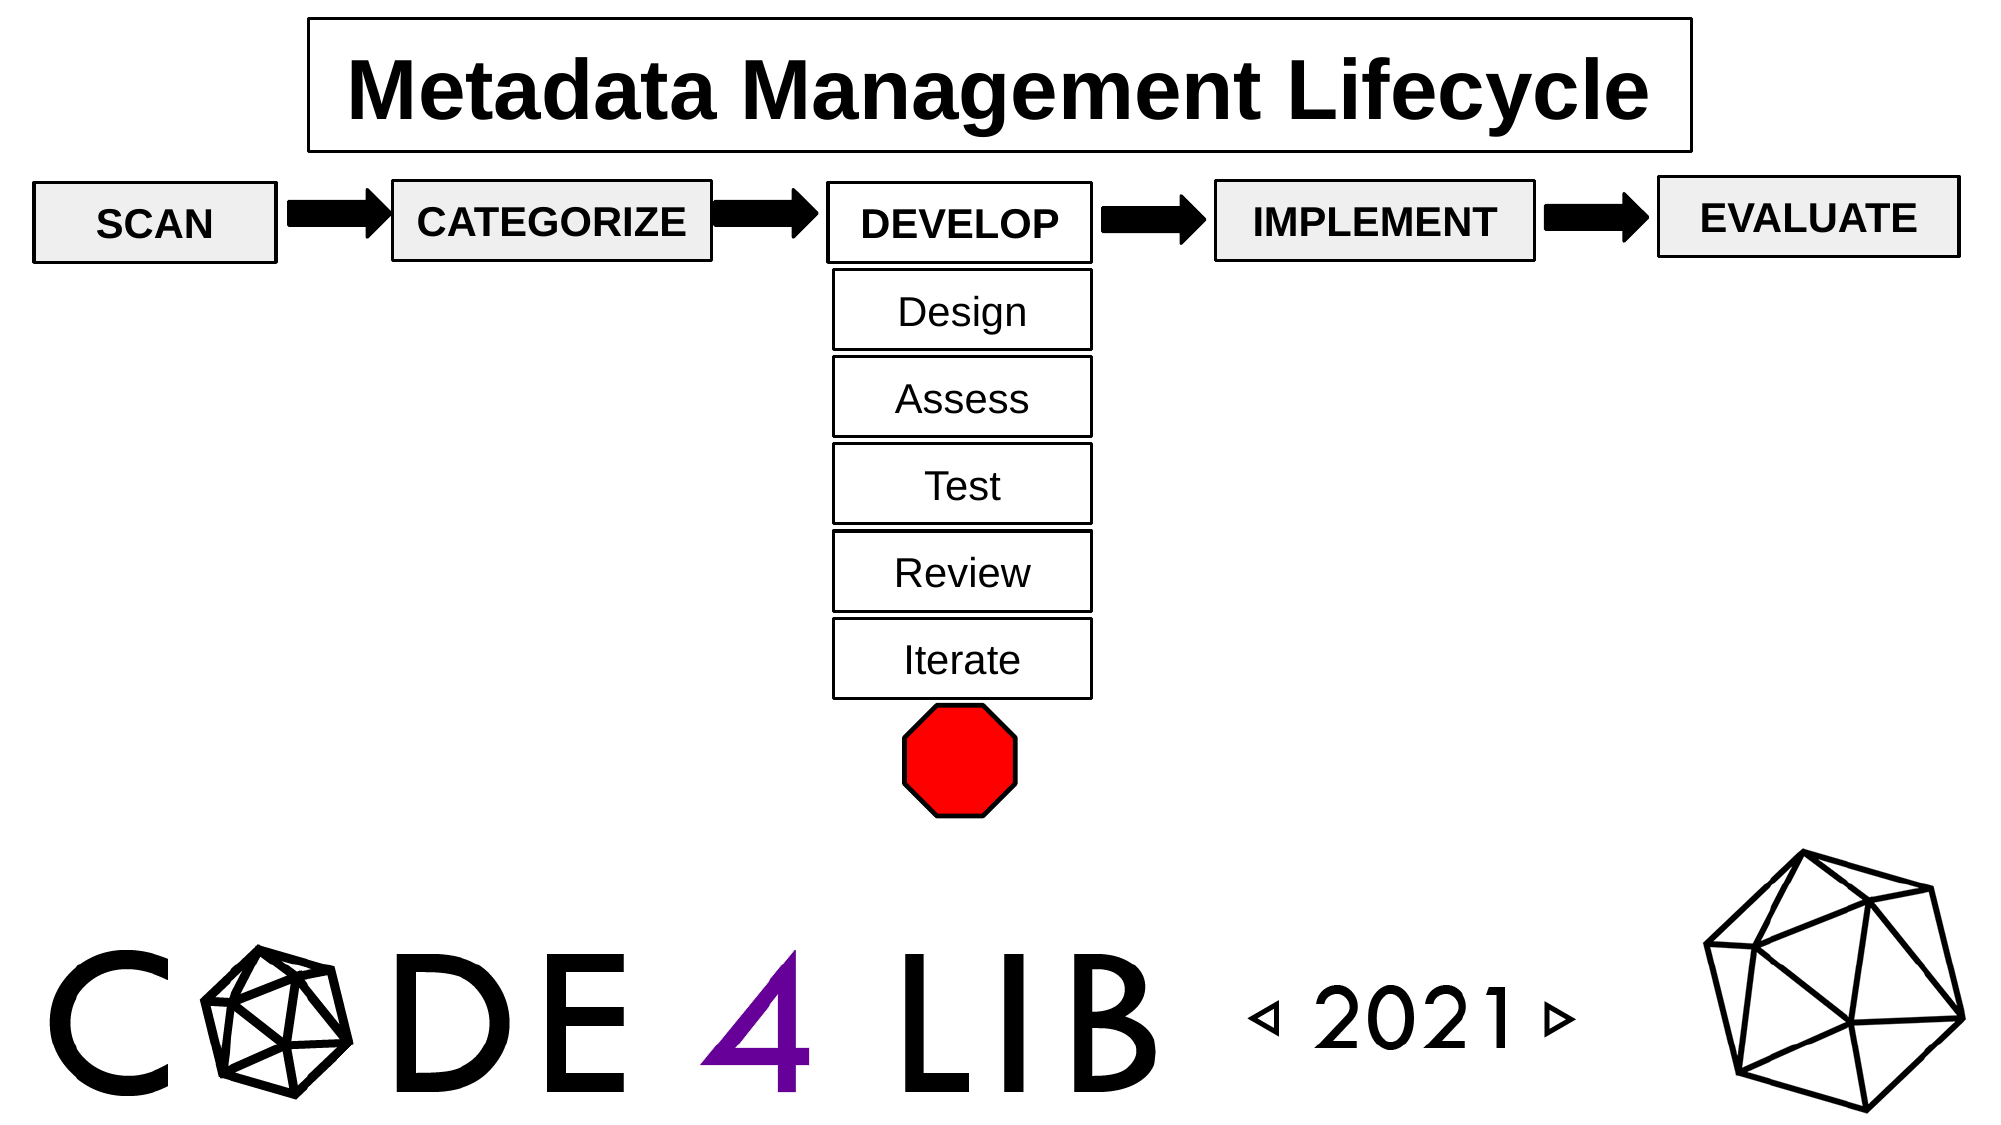

Metadata Management Lifecycle
EVALUATE
CATEGORIZE
IMPLEMENT
SCAN
DEVELOP
Design
Assess
Test
Review
Iterate